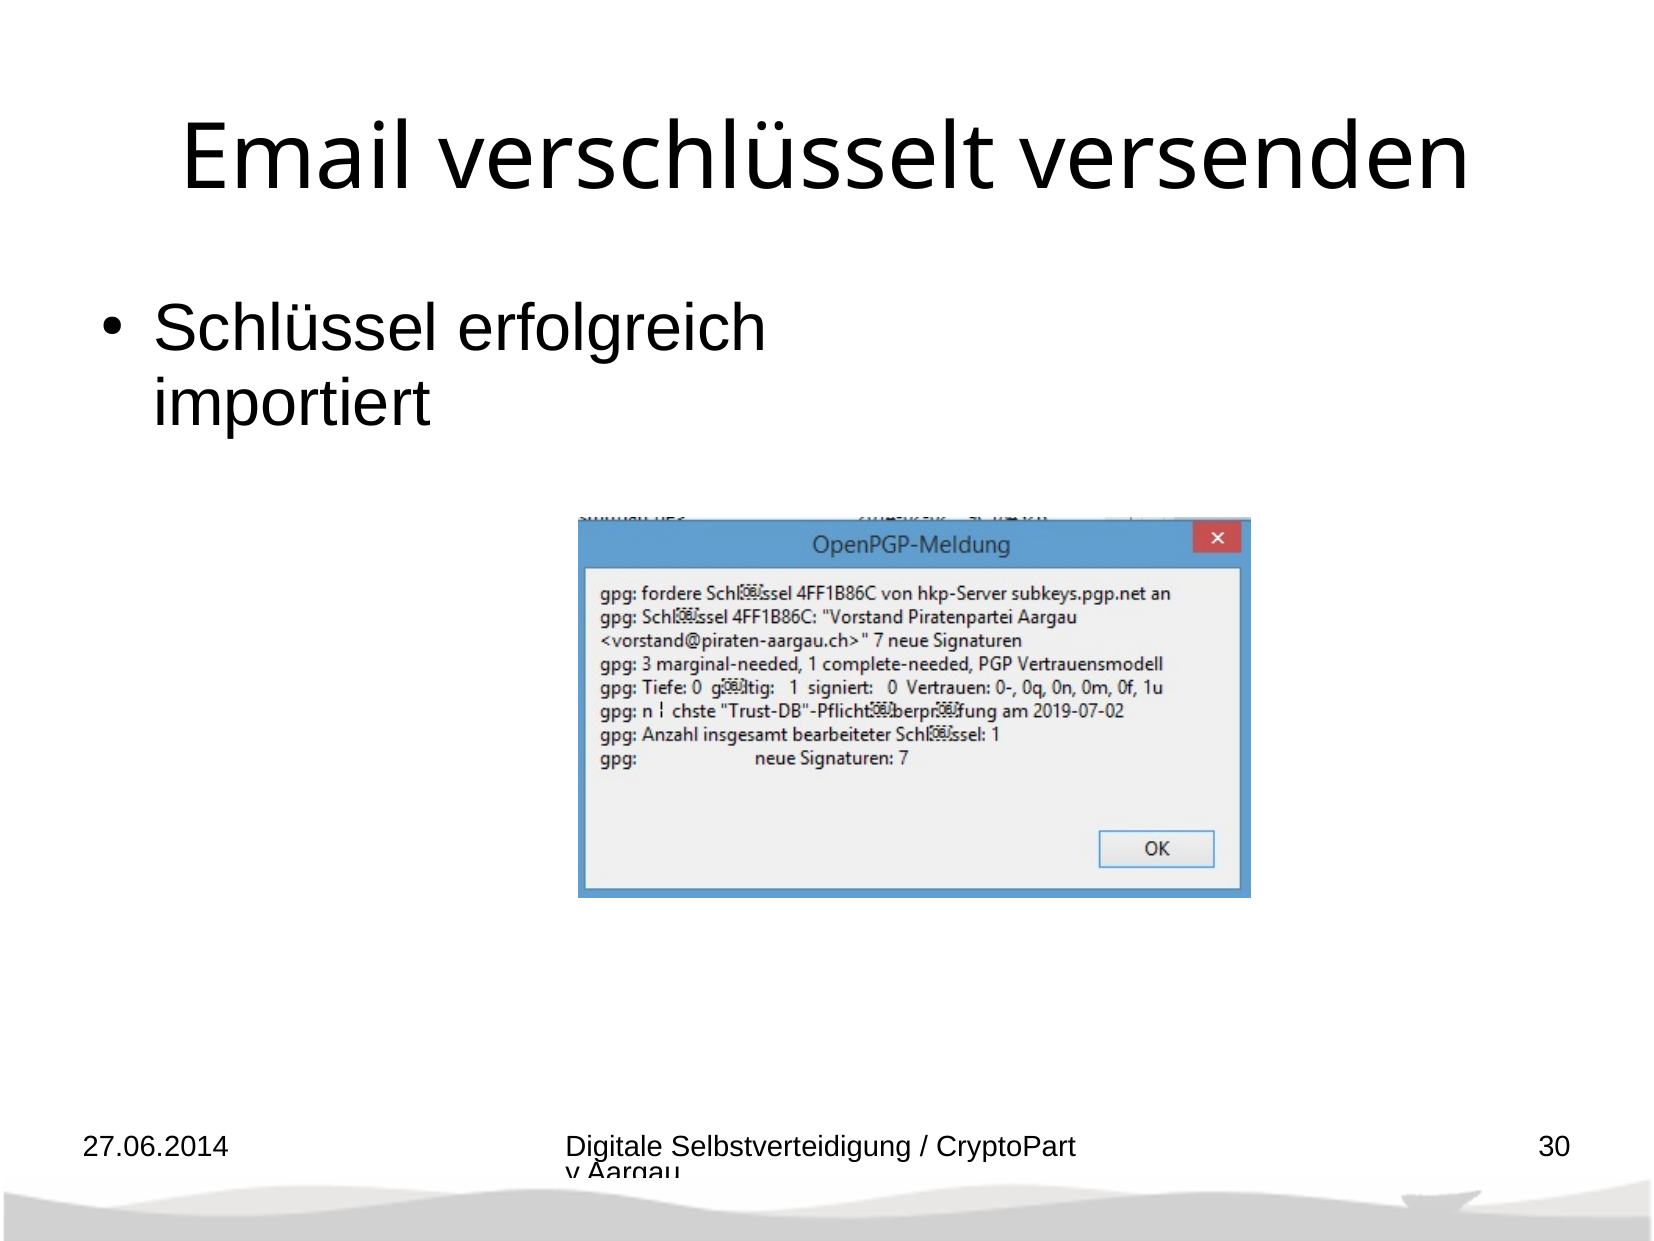

# Email verschlüsselt versenden
Schlüssel erfolgreich importiert
27.06.2014
Digitale Selbstverteidigung / CryptoParty Aargau
30